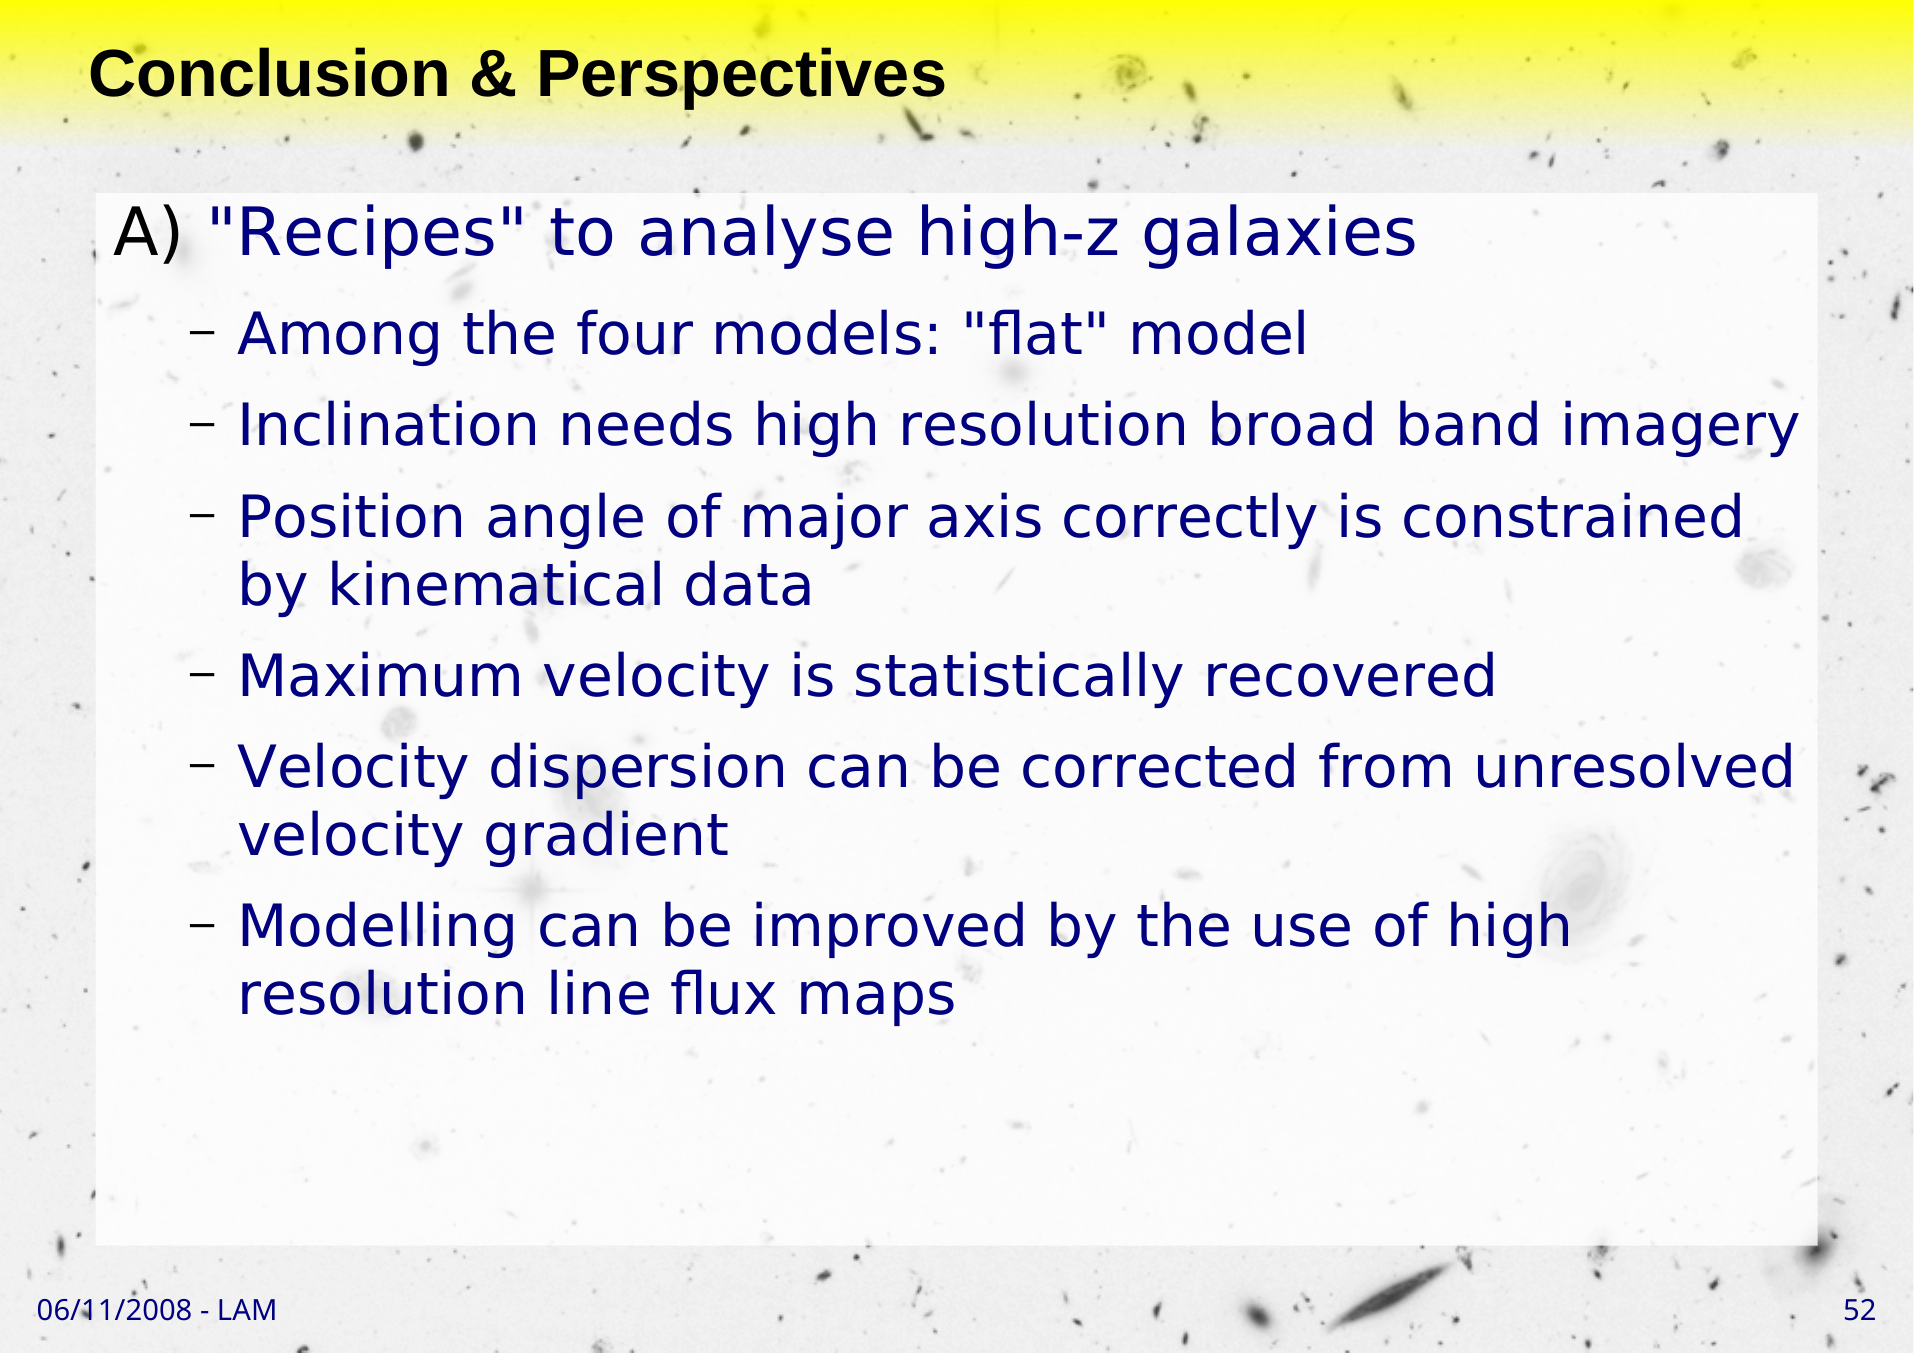

# Conclusion & Perspectives
 "Recipes" to analyse high-z galaxies
Among the four models: "flat" model
Inclination needs high resolution broad band imagery
Position angle of major axis correctly is constrained by kinematical data
Maximum velocity is statistically recovered
Velocity dispersion can be corrected from unresolved velocity gradient
Modelling can be improved by the use of high resolution line flux maps
52
06/11/2008 - LAM